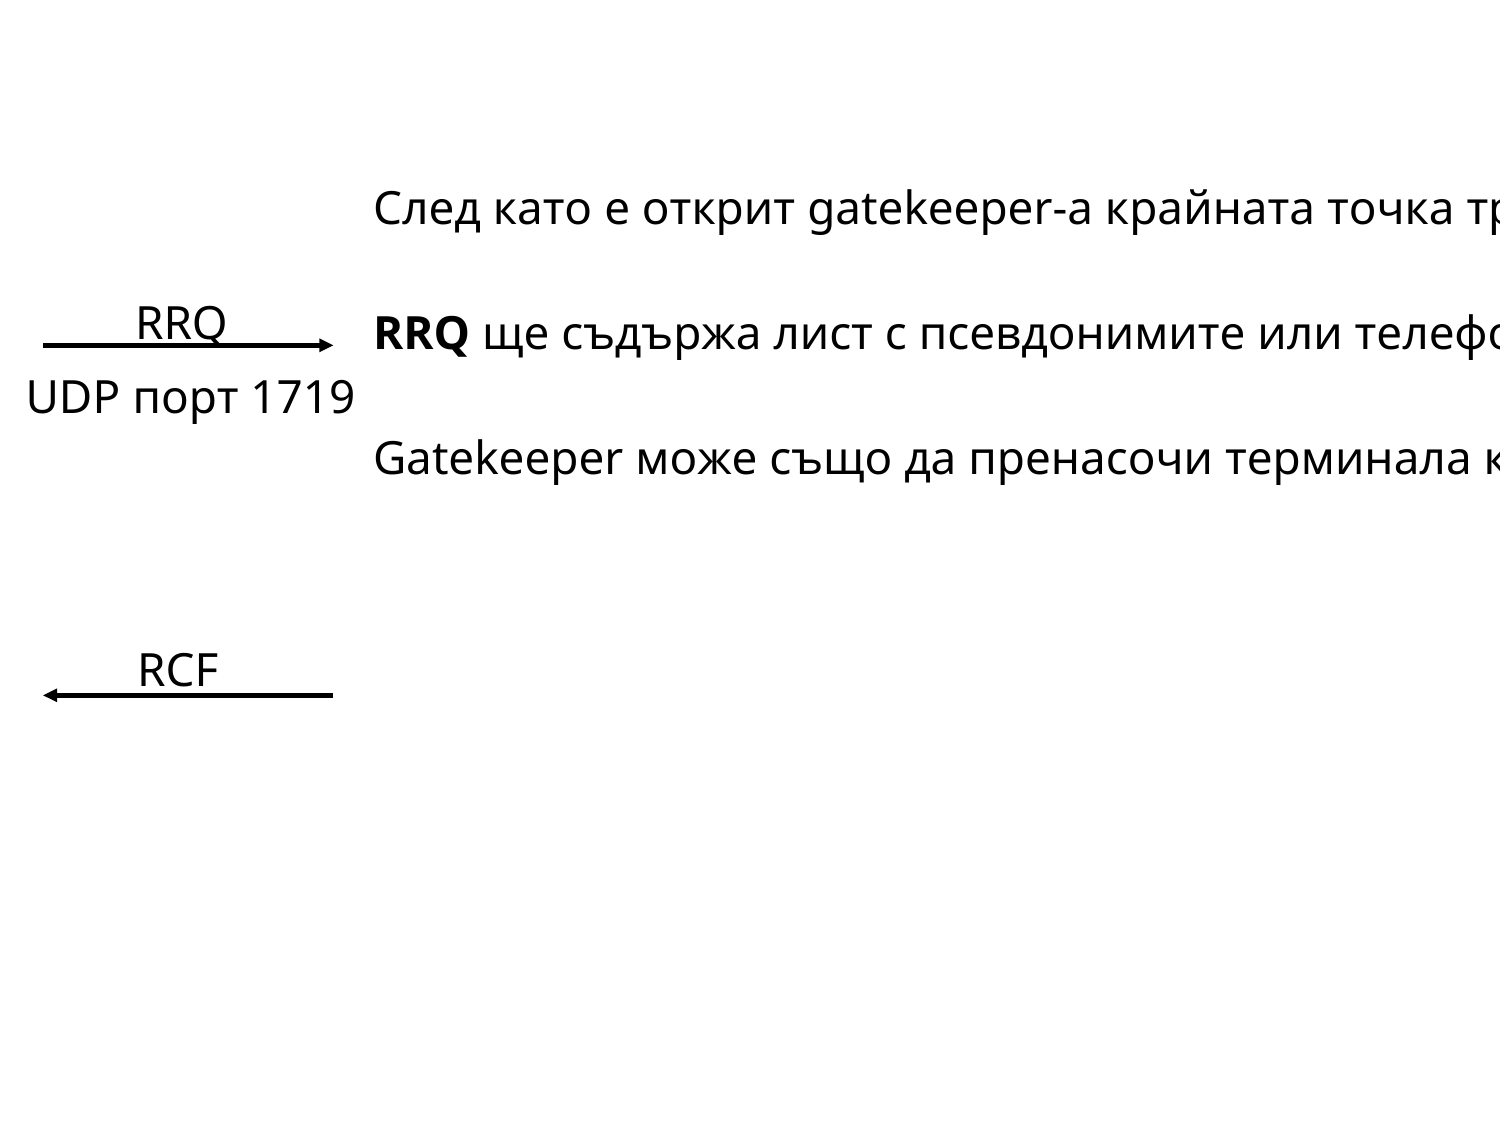

След като е открит gatekeeper-a крайната точка трябва да се регистрира в него с помоща на RRQ(Regestration Request)
RRQ ще съдържа лист с псевдонимите или телефонните номера асоцийрани с терминала и IP адреса му. Ако “CanMapAlias” е “истина”, Gatekeeper може да промени назначения псевдоним в RCF (Registration Confirm)
Gatekeeper може също да пренасочи терминала към друг gatekeepers като използва RRJ (Registration Reject)
RRQ
UDP порт 1719
RCF